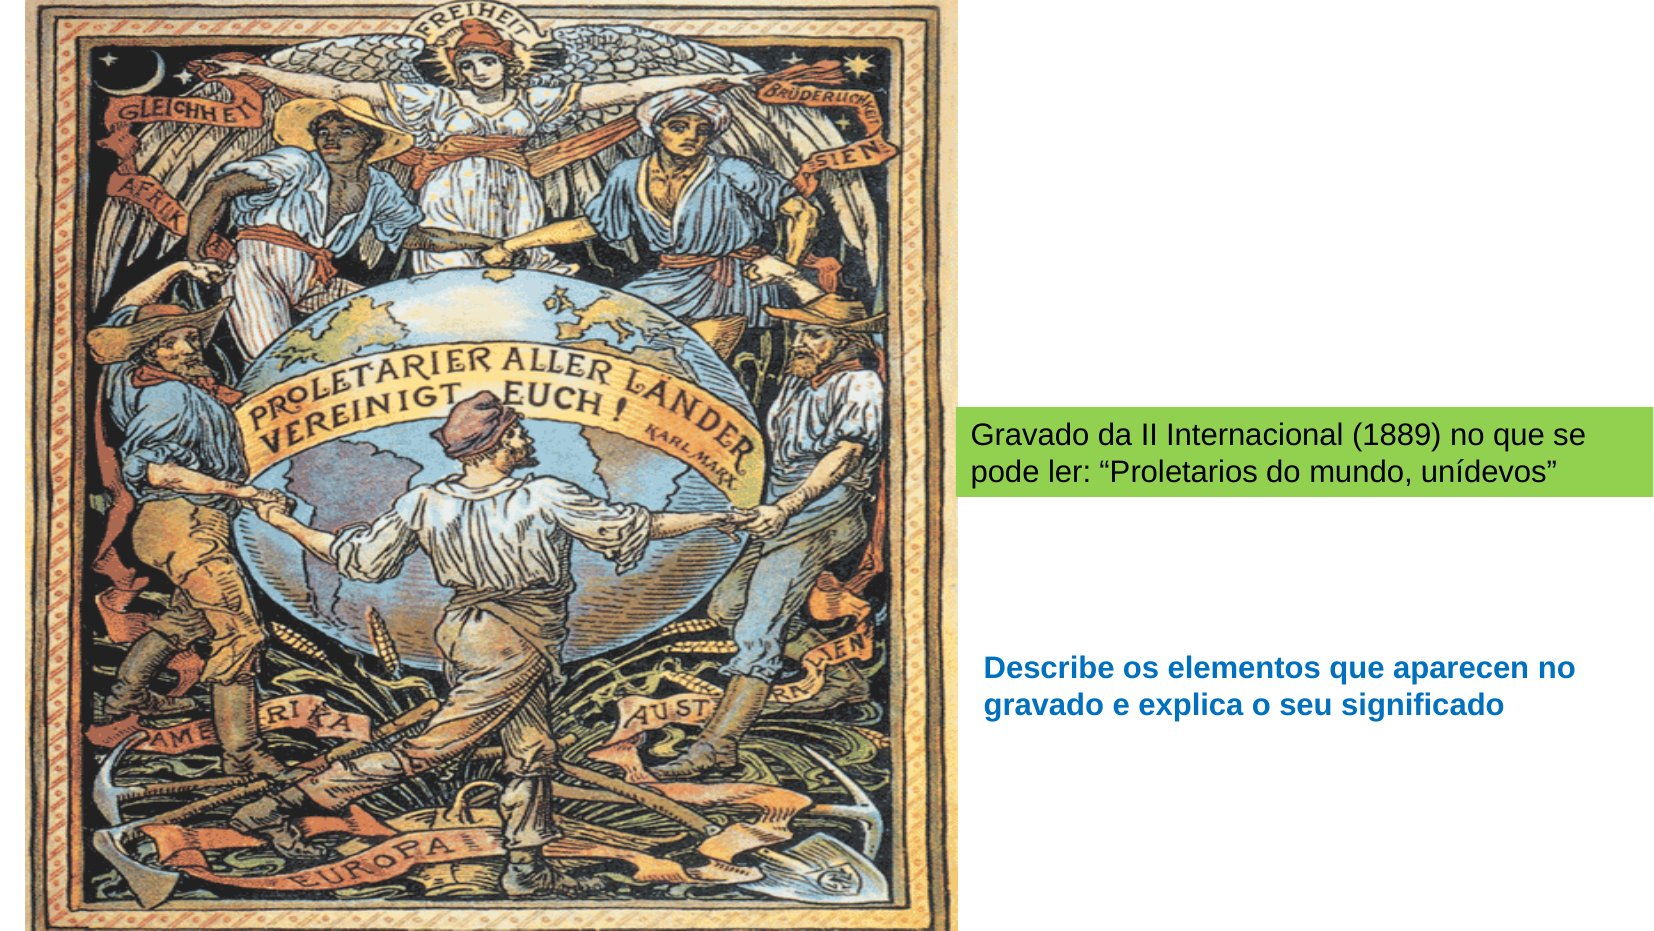

Gravado da II Internacional (1889) no que se pode ler: “Proletarios do mundo, unídevos”
Describe os elementos que aparecen no gravado e explica o seu significado